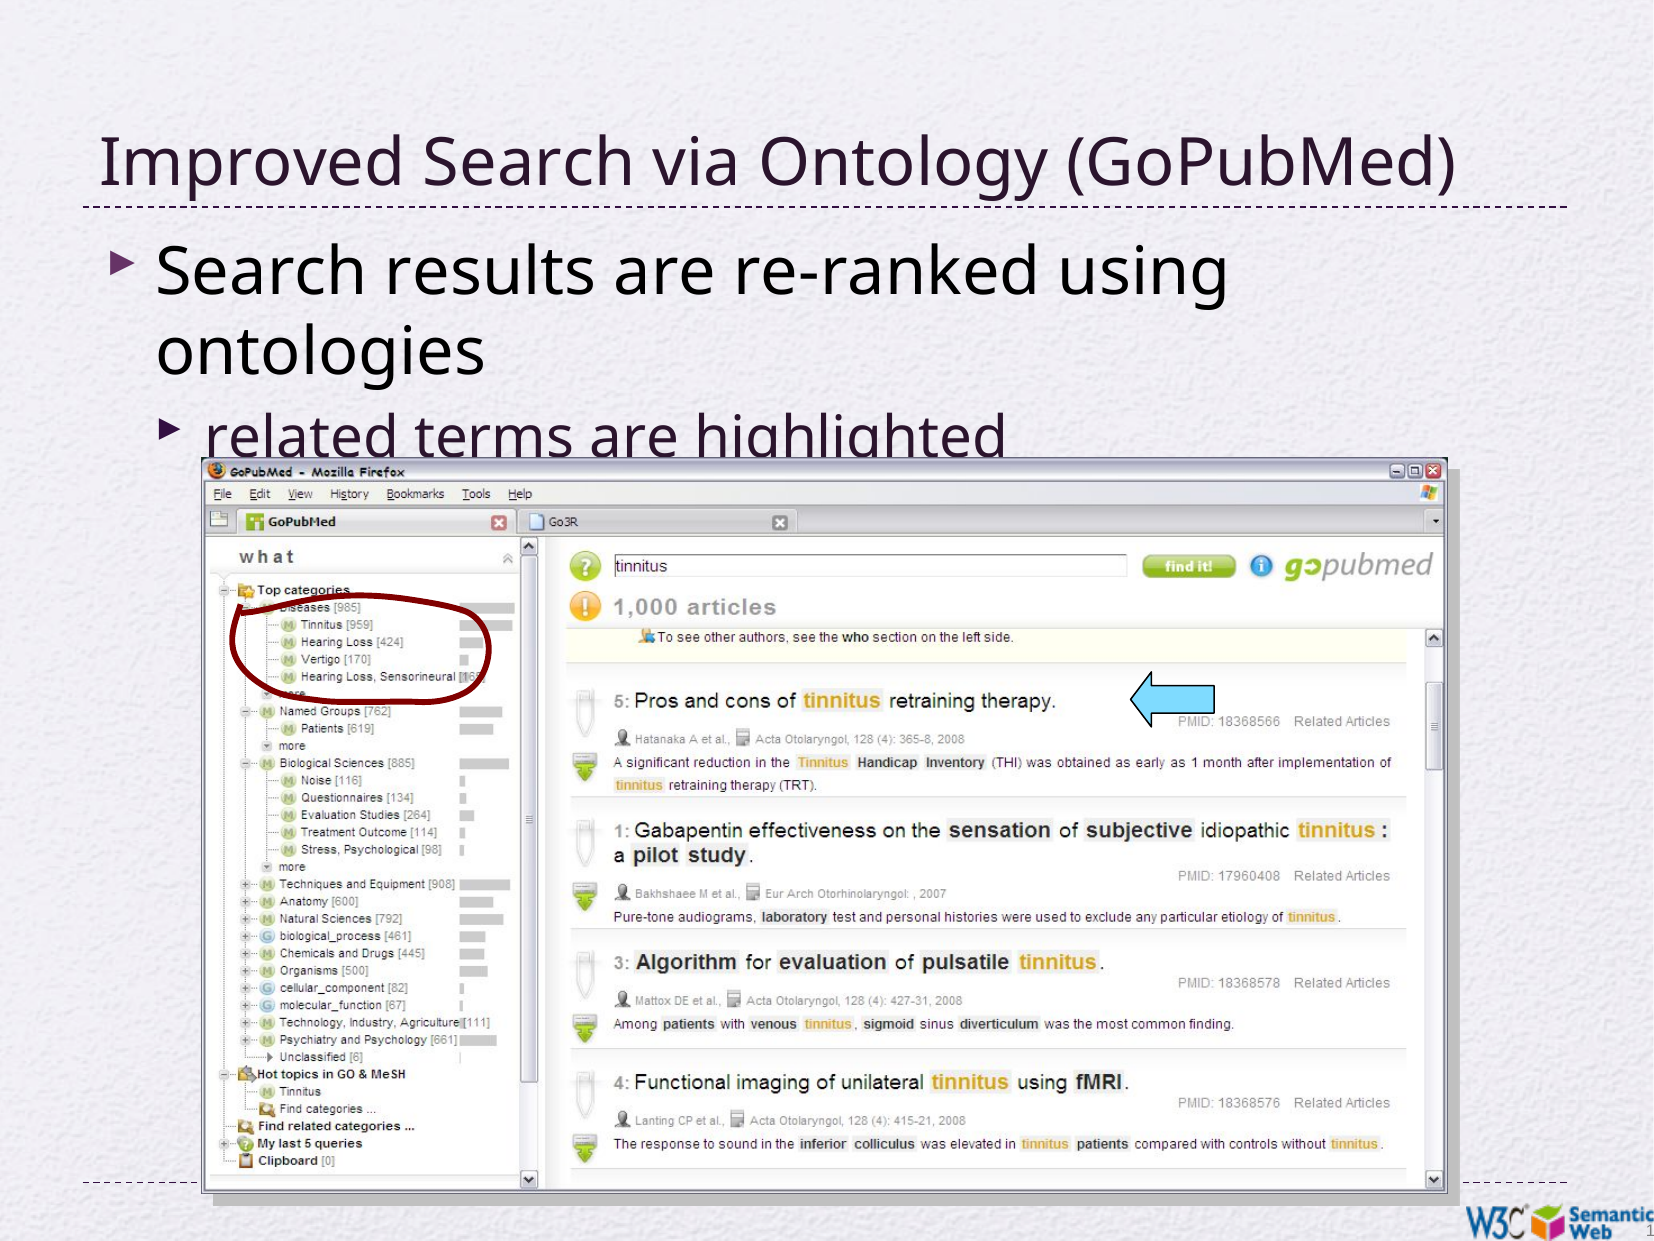

# Improved Search via Ontology (GoPubMed)
Search results are re-ranked using ontologies
related terms are highlighted